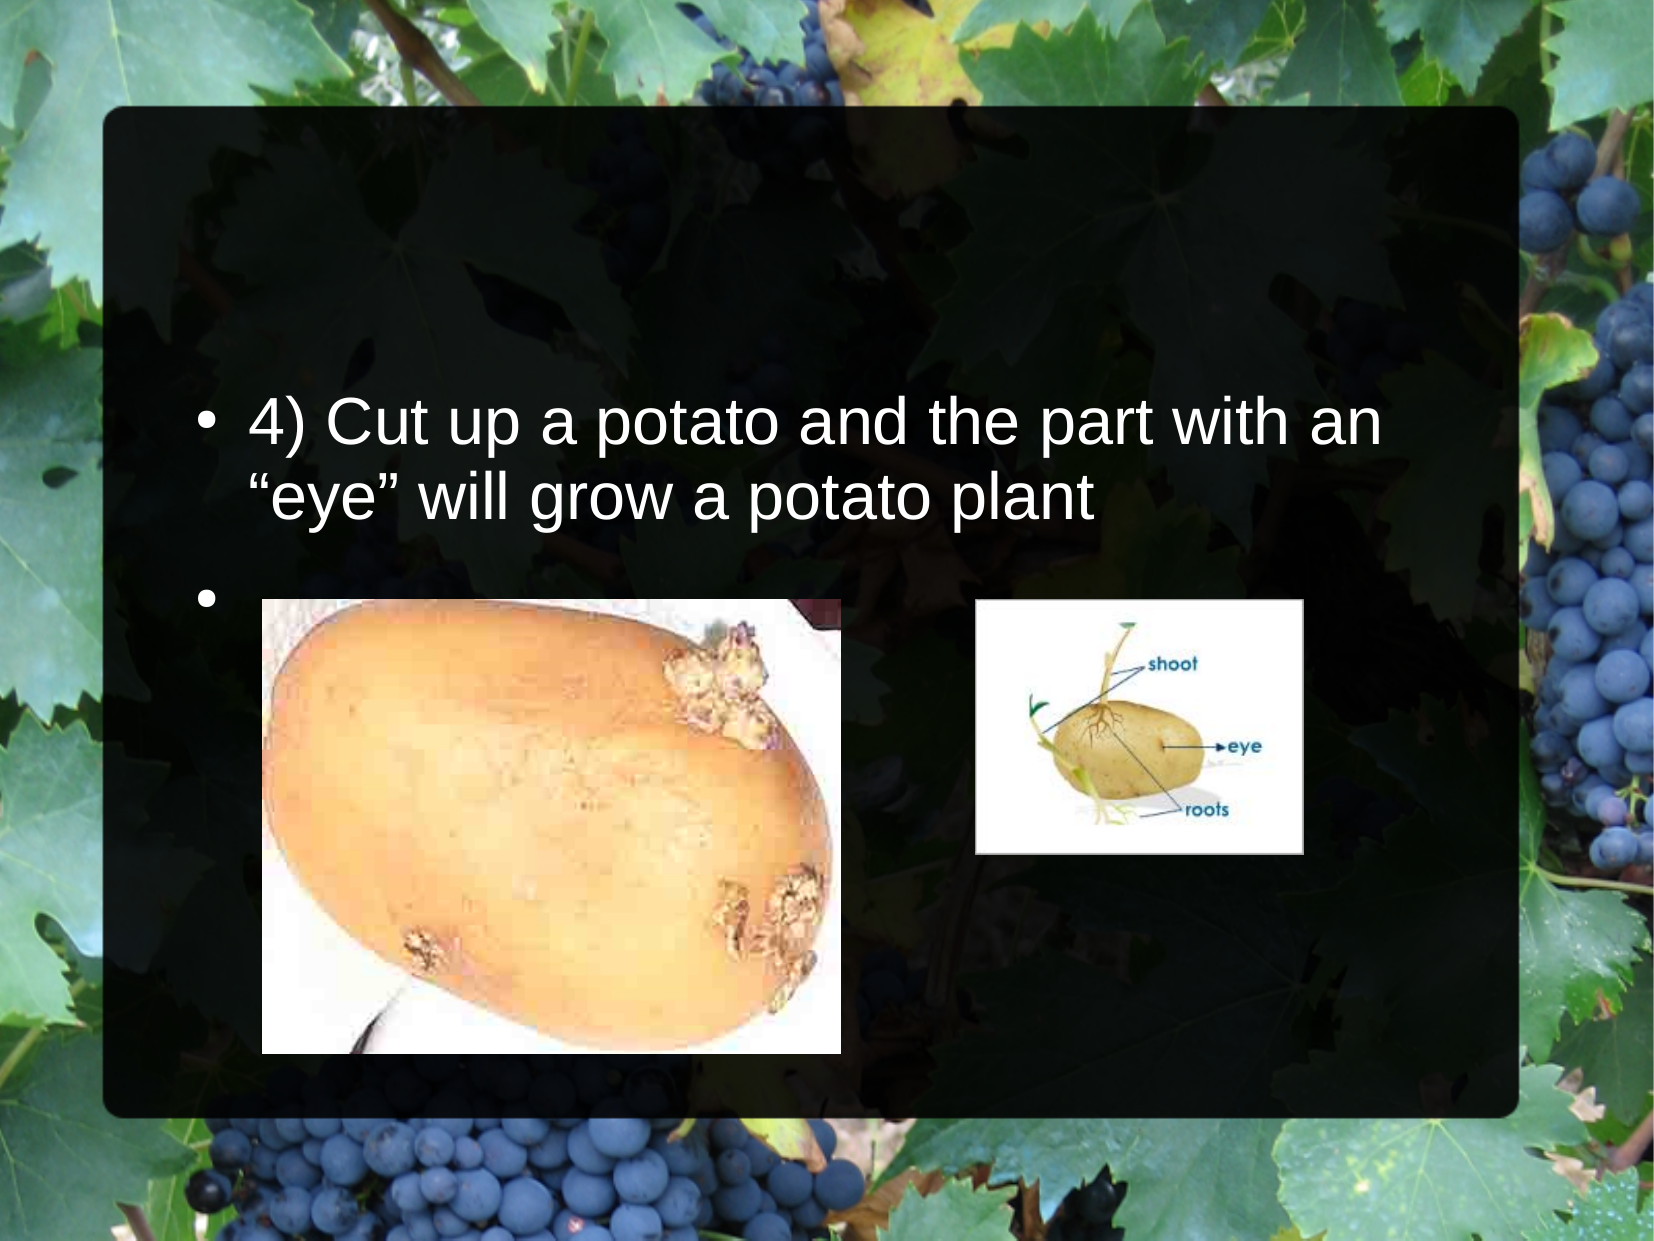

#
4) Cut up a potato and the part with an “eye” will grow a potato plant